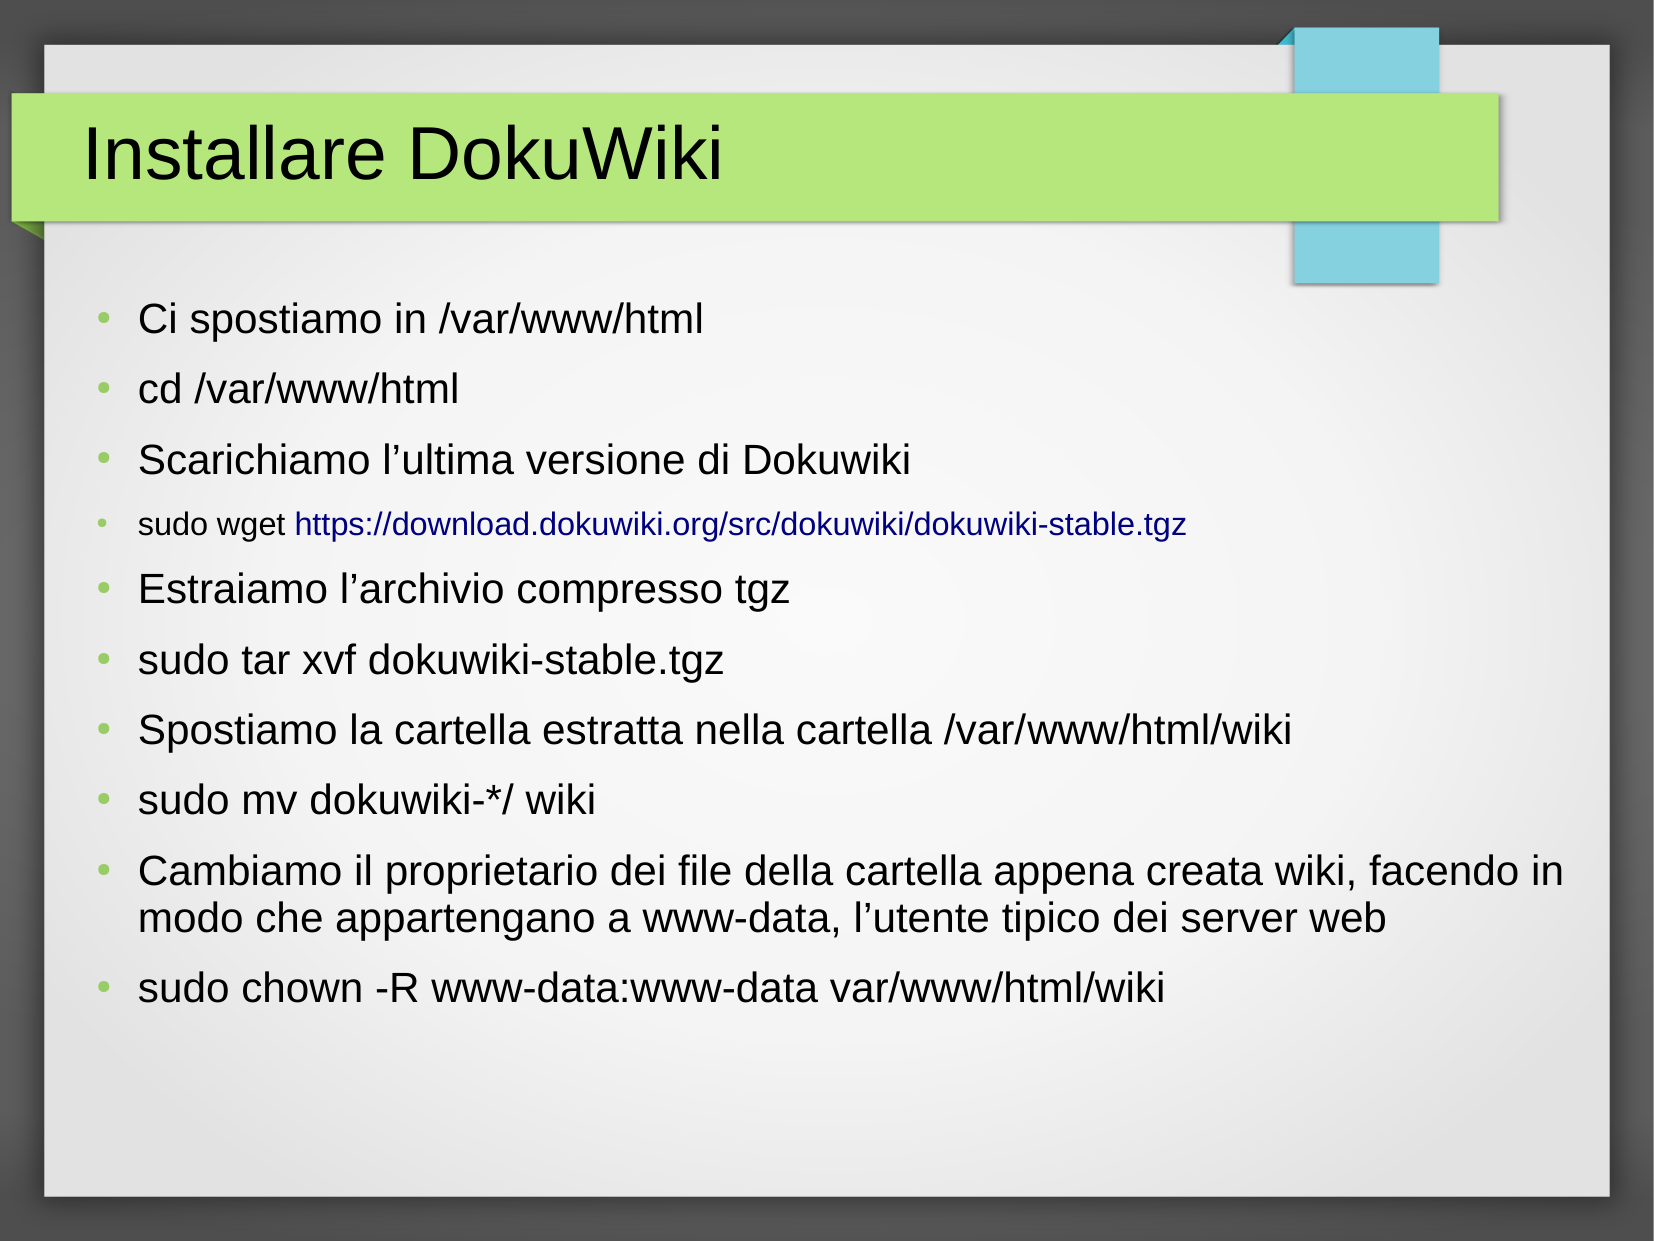

# Installare DokuWiki
Ci spostiamo in /var/www/html
cd /var/www/html
Scarichiamo l’ultima versione di Dokuwiki
sudo wget https://download.dokuwiki.org/src/dokuwiki/dokuwiki-stable.tgz
Estraiamo l’archivio compresso tgz
sudo tar xvf dokuwiki-stable.tgz
Spostiamo la cartella estratta nella cartella /var/www/html/wiki
sudo mv dokuwiki-*/ wiki
Cambiamo il proprietario dei file della cartella appena creata wiki, facendo in modo che appartengano a www-data, l’utente tipico dei server web
sudo chown -R www-data:www-data var/www/html/wiki